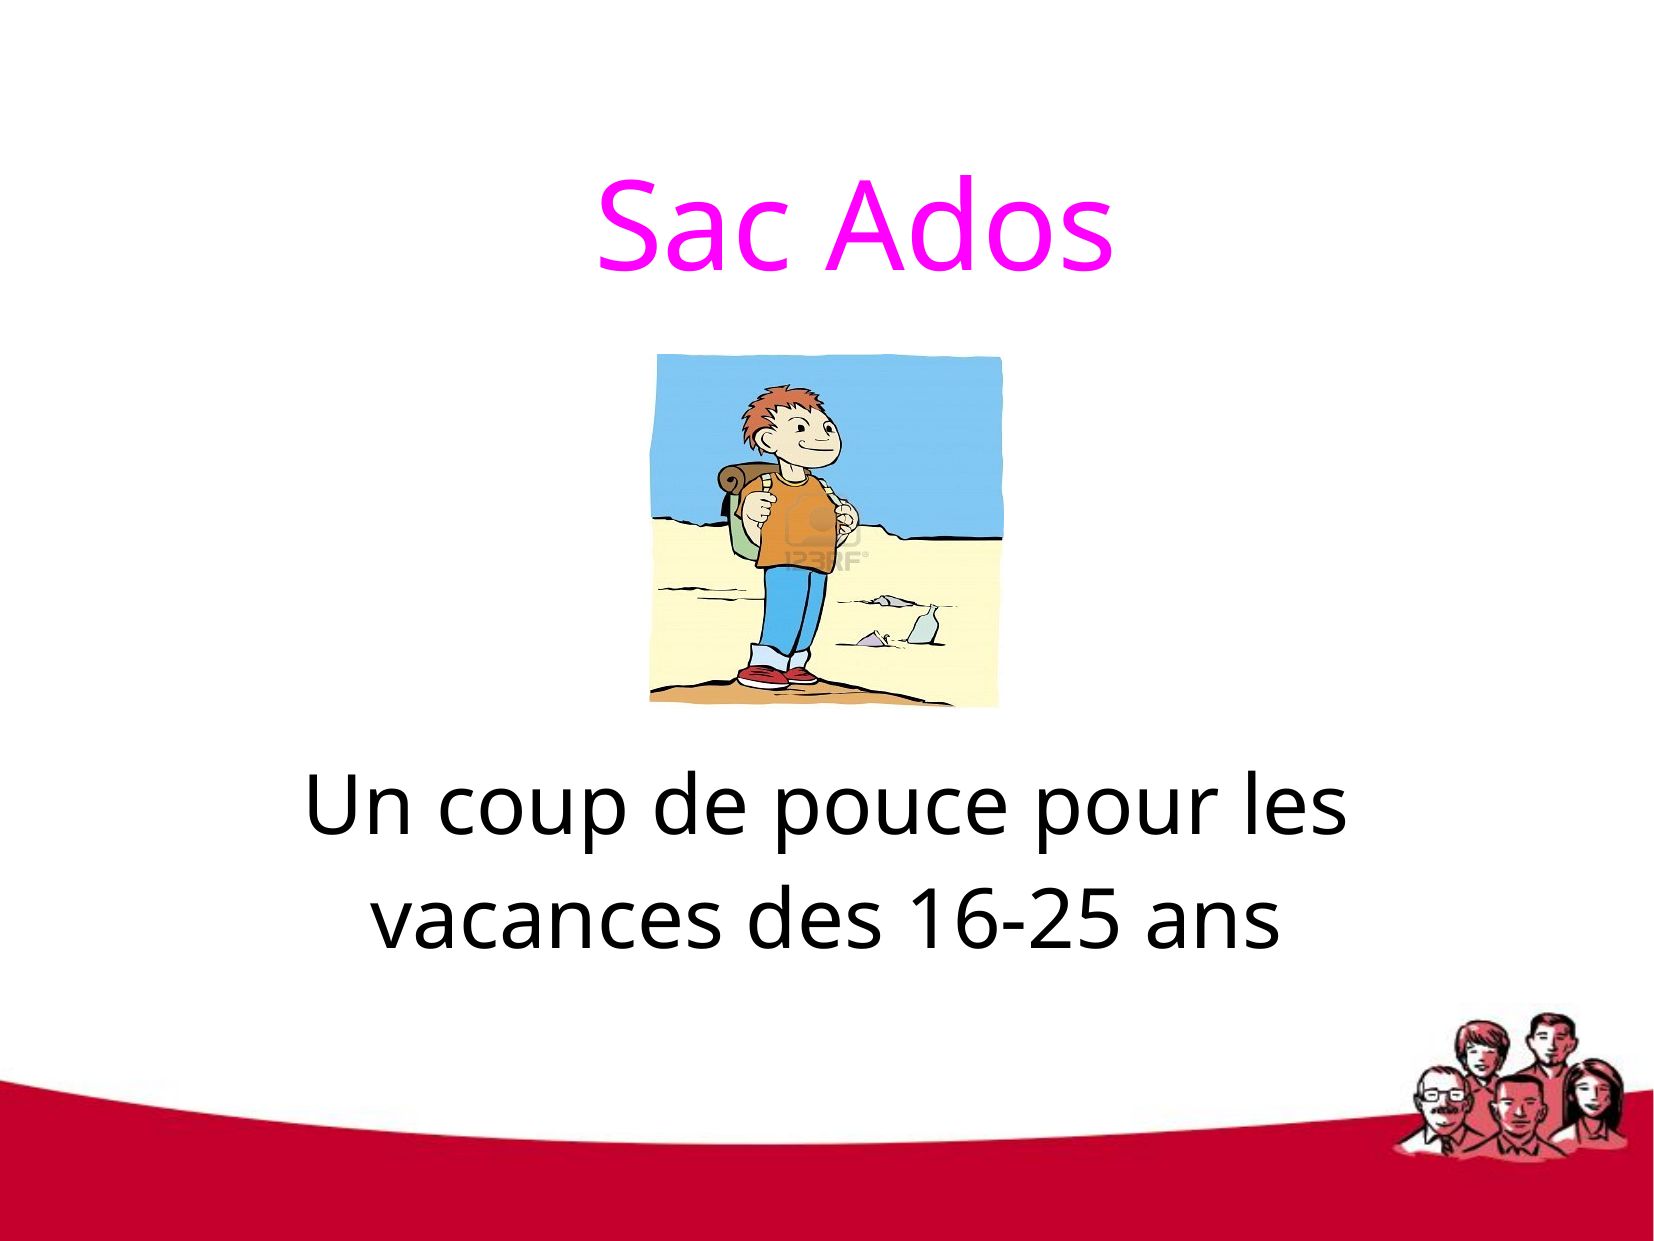

# Sac Ados
Un coup de pouce pour les vacances des 16-25 ans